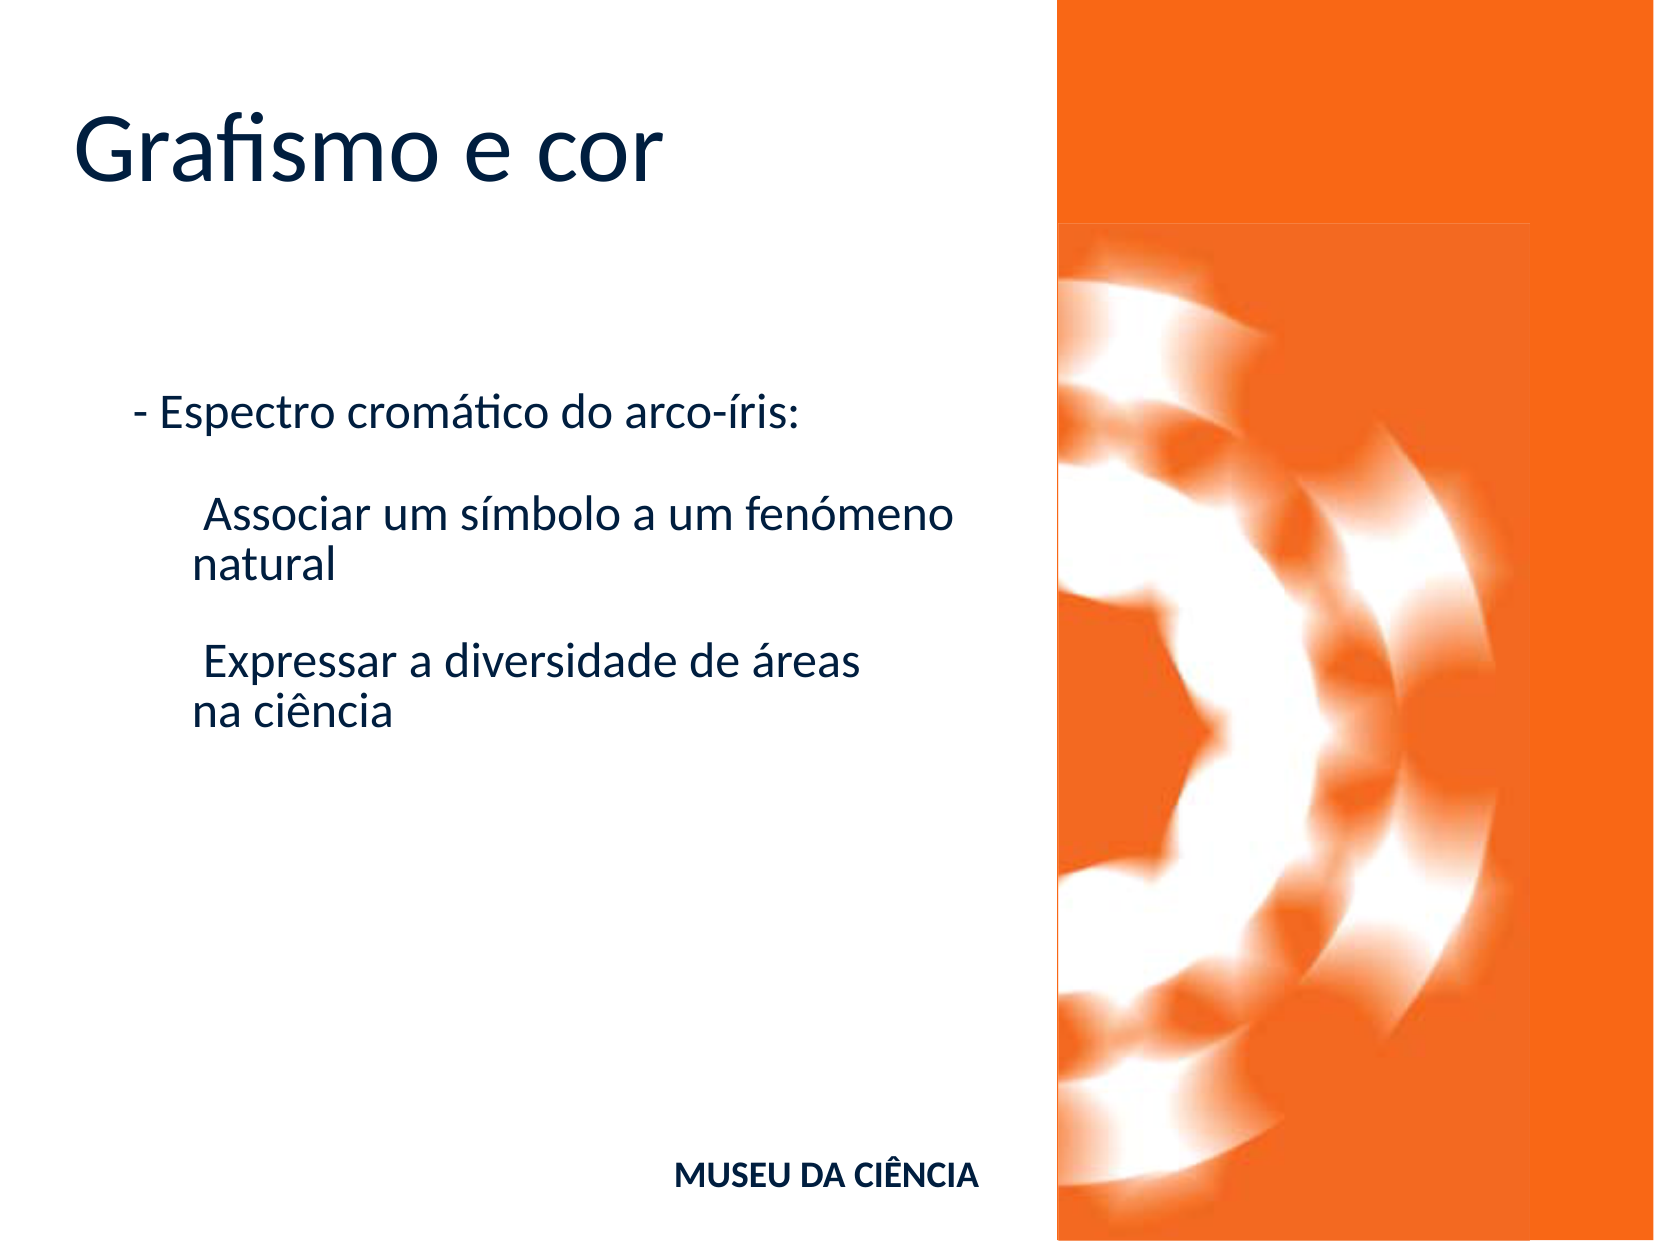

Grafismo e cor
- Espectro cromático do arco-íris:
 Associar um símbolo a um fenómeno natural
 Expressar a diversidade de áreas na ciência
MUSEU DA CIÊNCIA